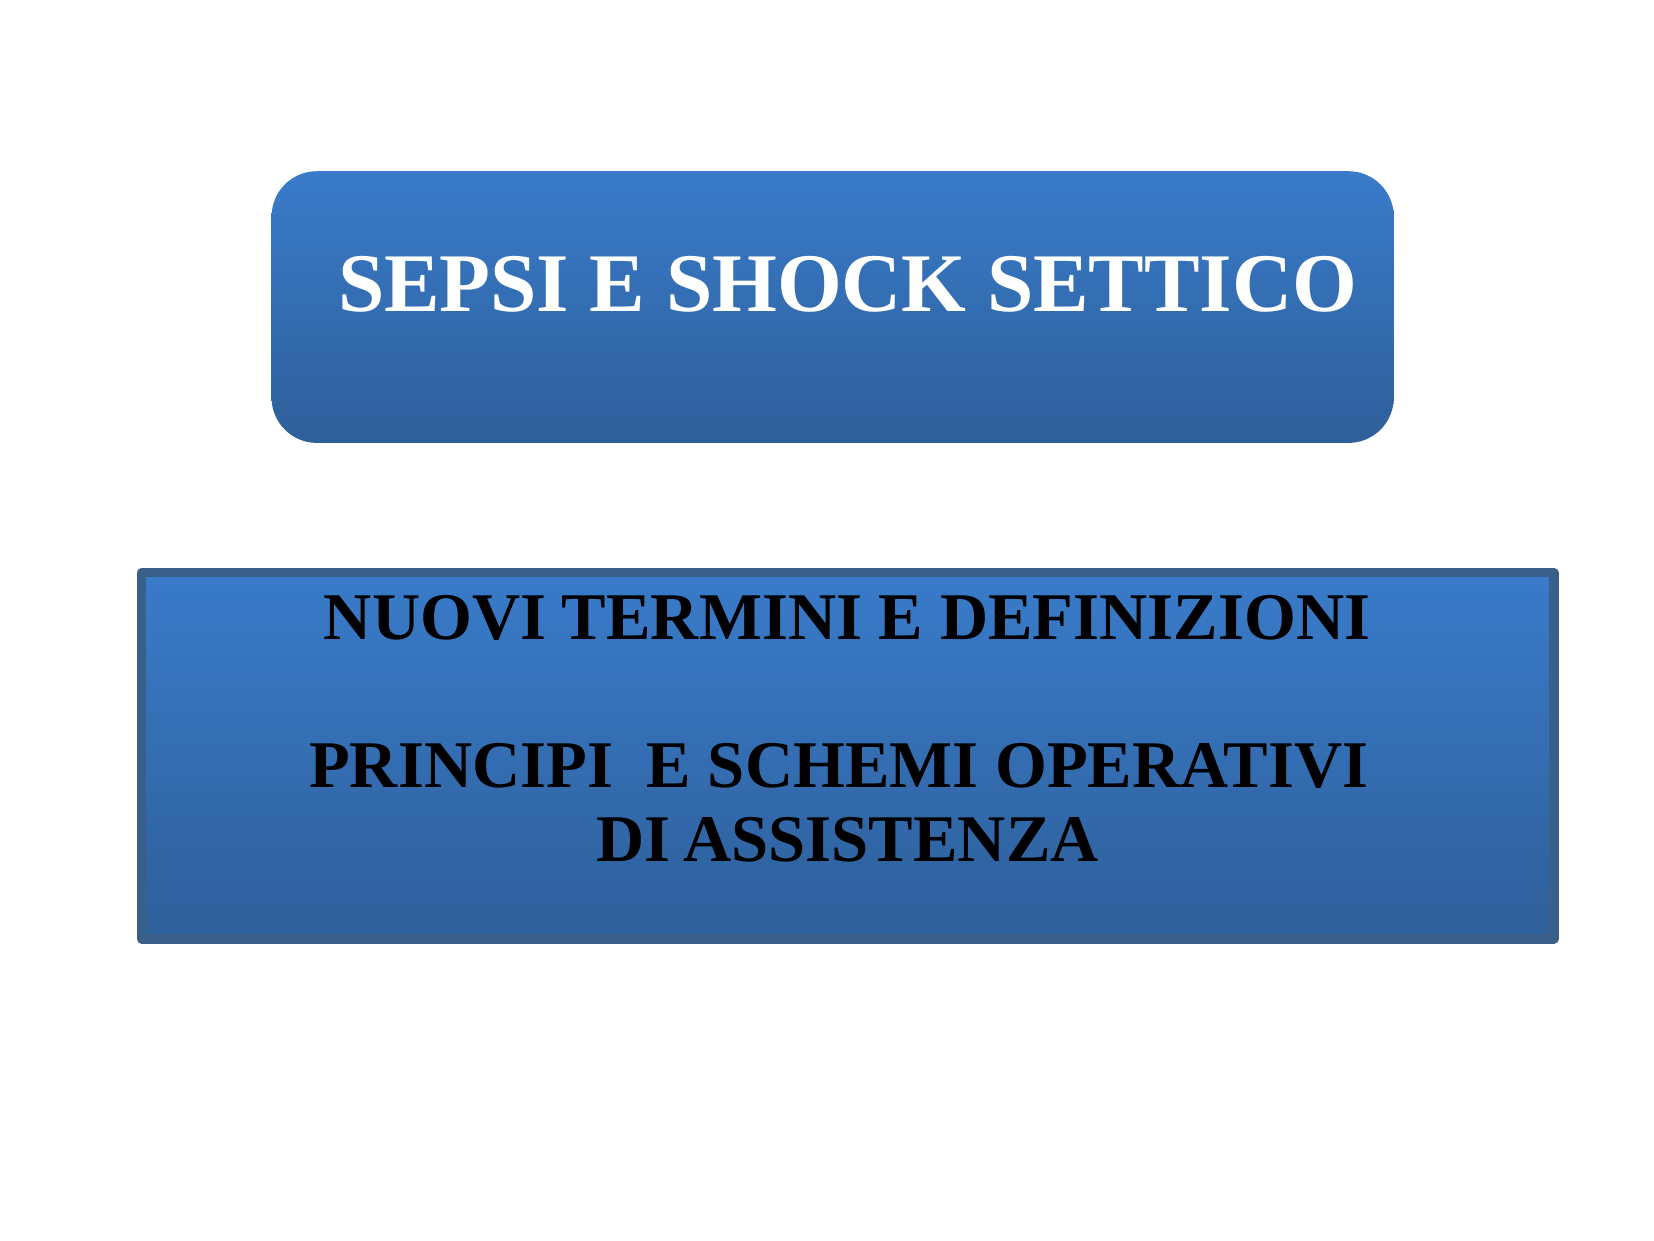

SEPSI E SHOCK SETTICO
NUOVI TERMINI E DEFINIZIONI
PRINCIPI E SCHEMI OPERATIVI
DI ASSISTENZA